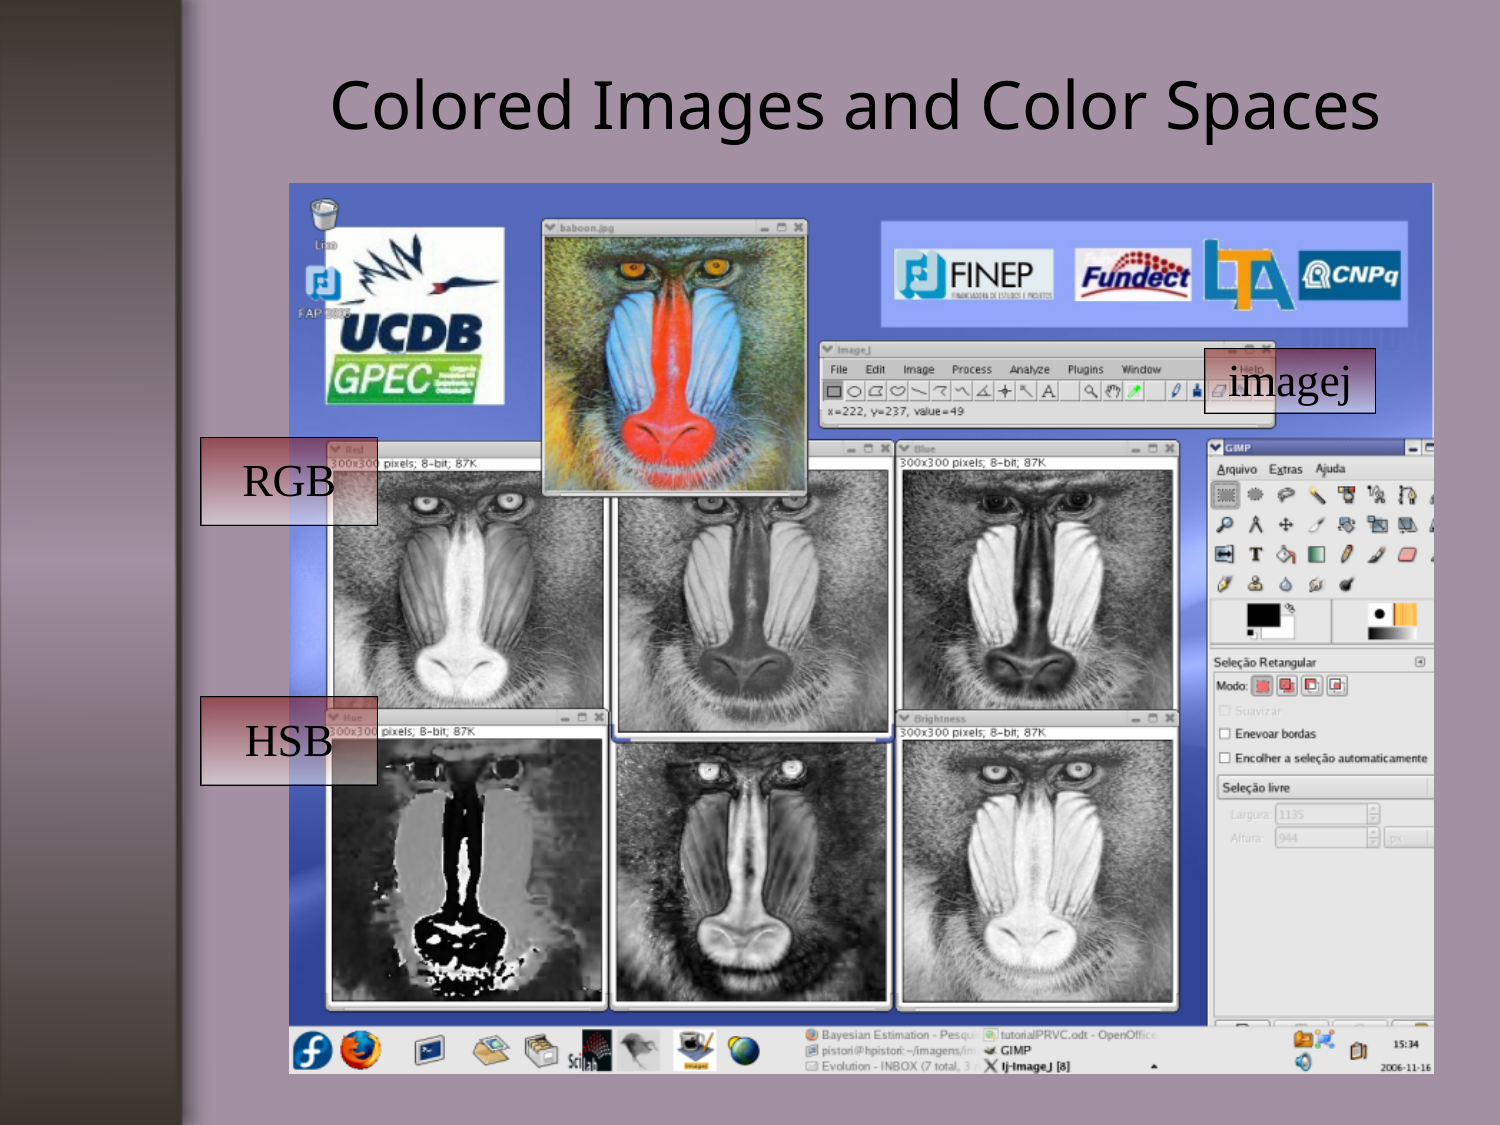

# Colored Images and Color Spaces
imagej
RGB
HSB